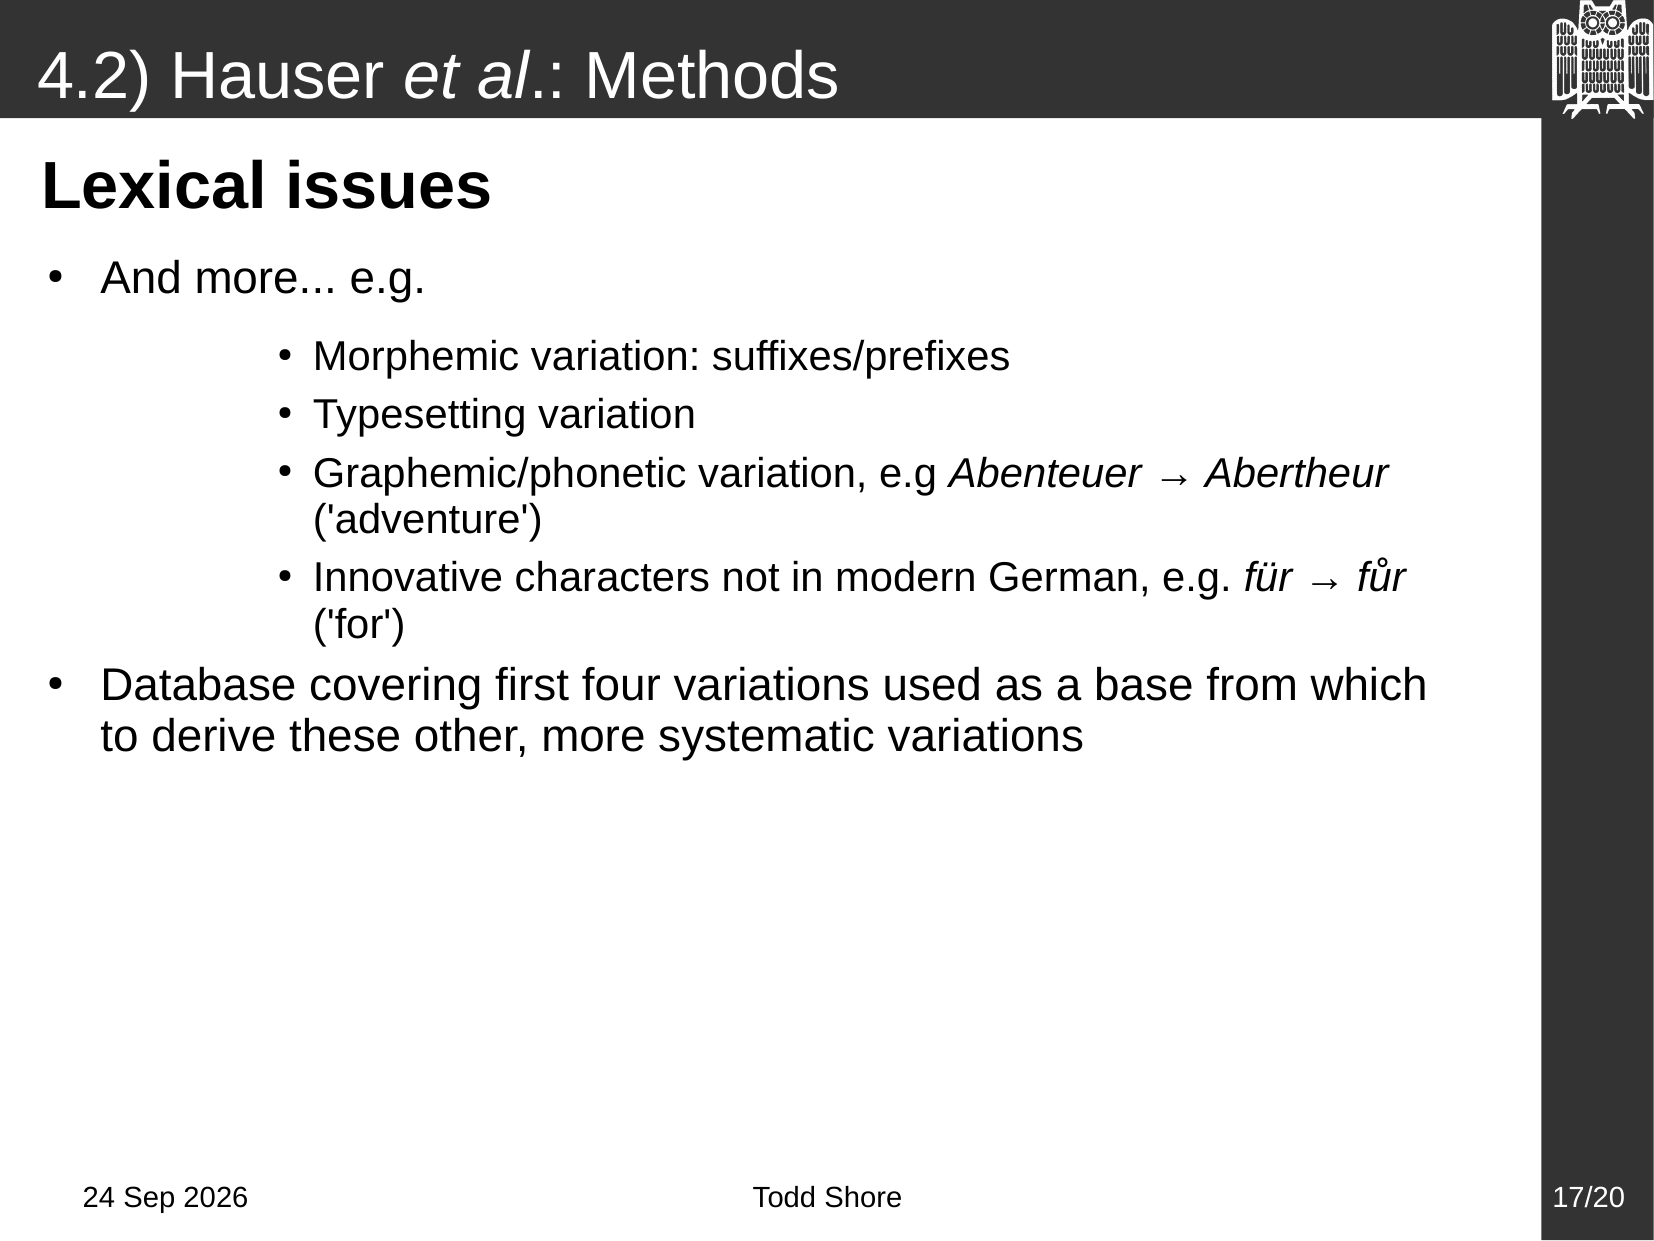

4.2) Hauser et al.: Methods
Lexical issues
# And more... e.g.
Morphemic variation: suffixes/prefixes
Typesetting variation
Graphemic/phonetic variation, e.g Abenteuer → Abertheur ('adventure')
Innovative characters not in modern German, e.g. für → fůr ('for')
Database covering first four variations used as a base from which to derive these other, more systematic variations
17